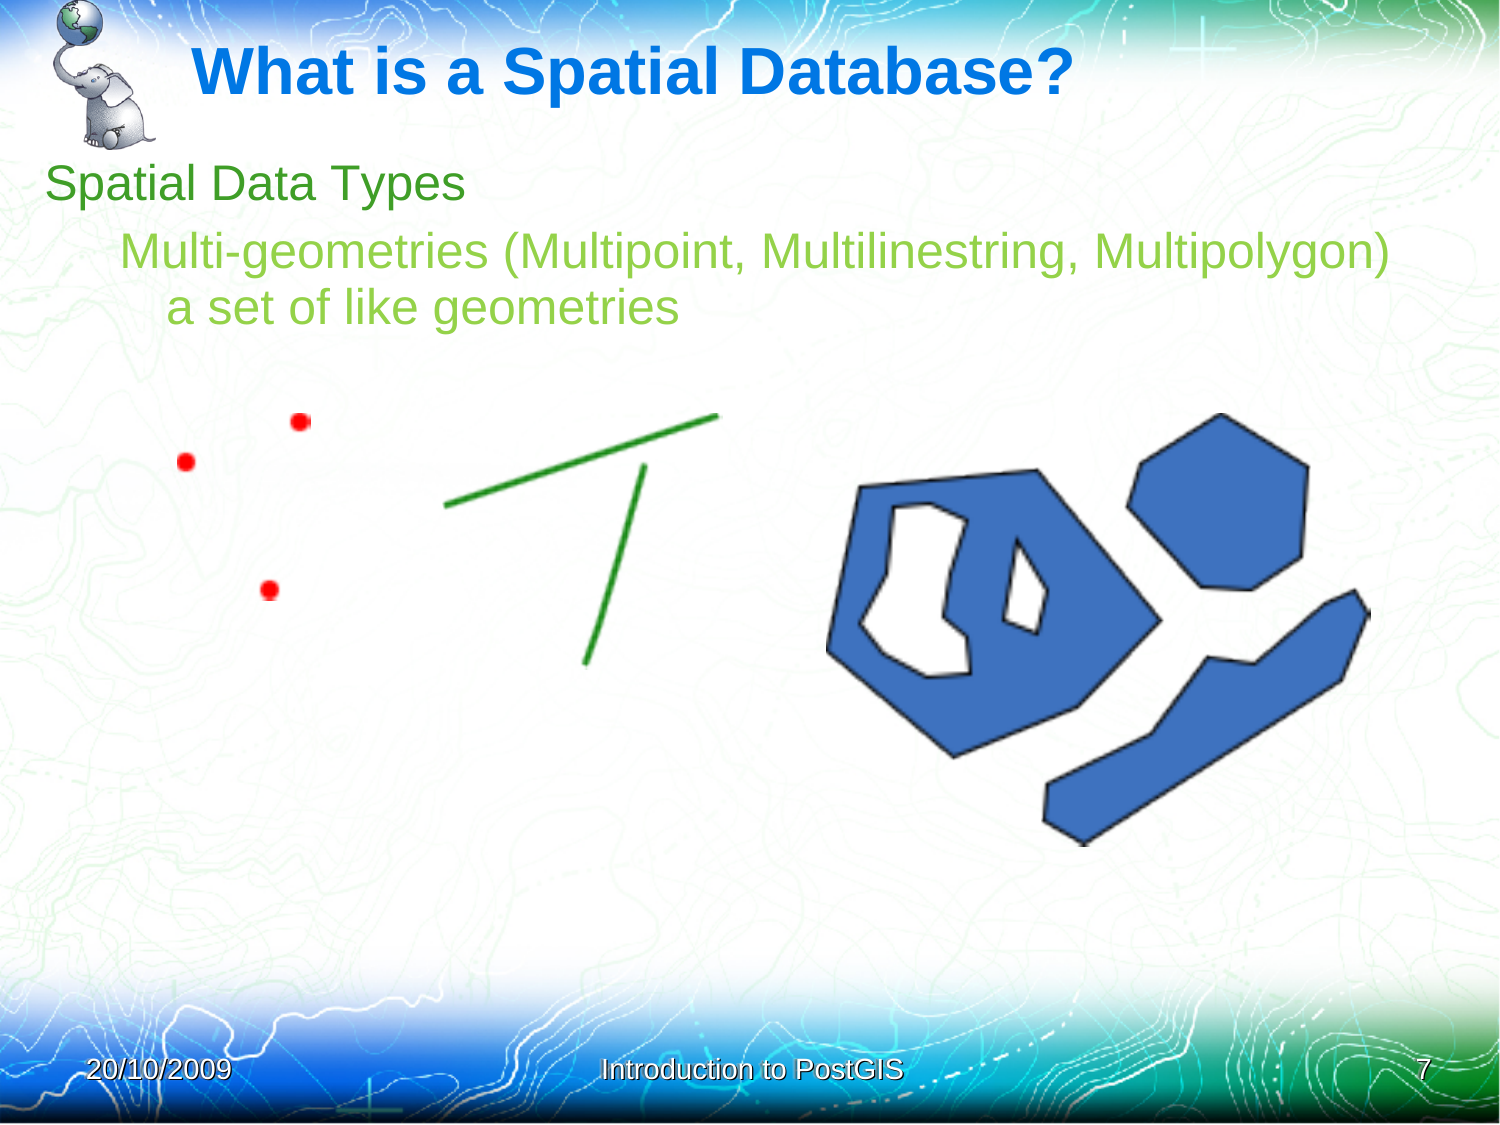

# What is a Spatial Database?
Spatial Data Types
Multi-geometries (Multipoint, Multilinestring, Multipolygon)
a set of like geometries
20/10/2009
Introduction to PostGIS
7